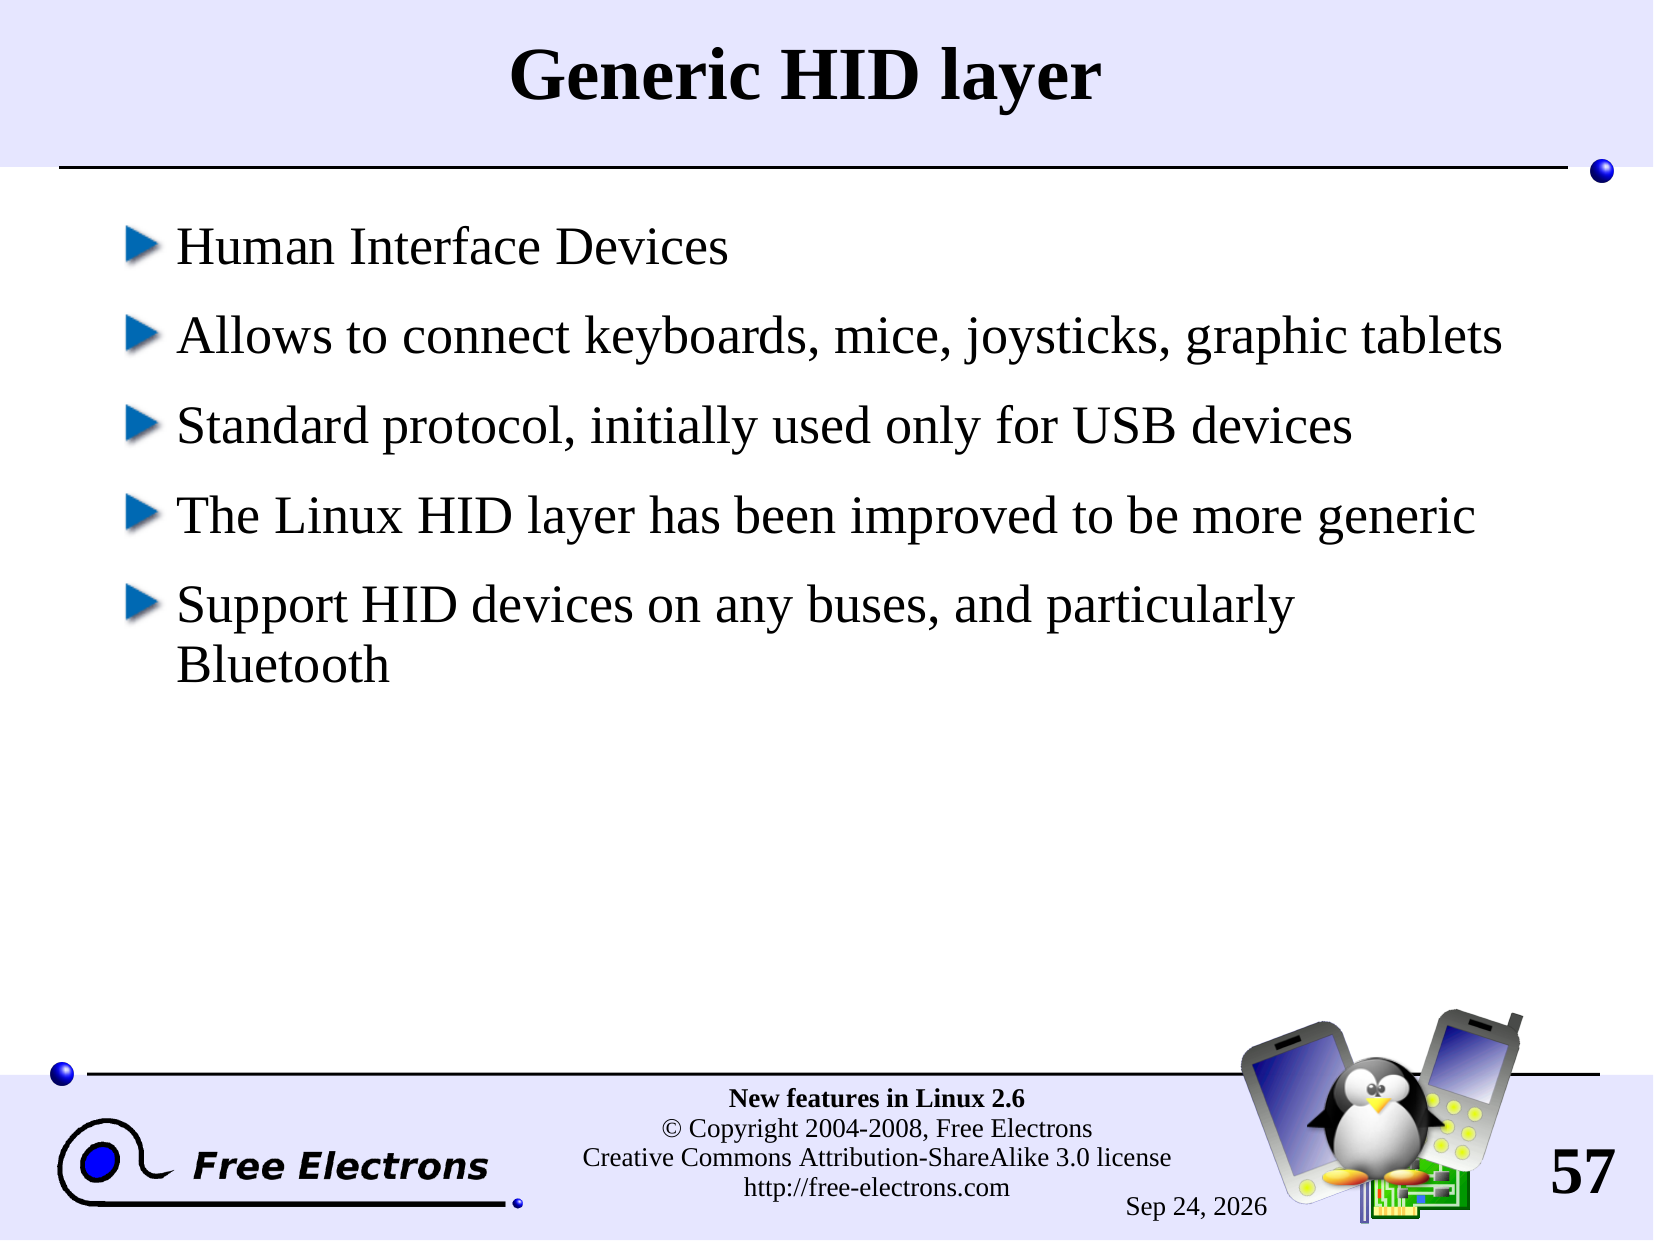

# Generic HID layer
Human Interface Devices
Allows to connect keyboards, mice, joysticks, graphic tablets
Standard protocol, initially used only for USB devices
The Linux HID layer has been improved to be more generic
Support HID devices on any buses, and particularly Bluetooth